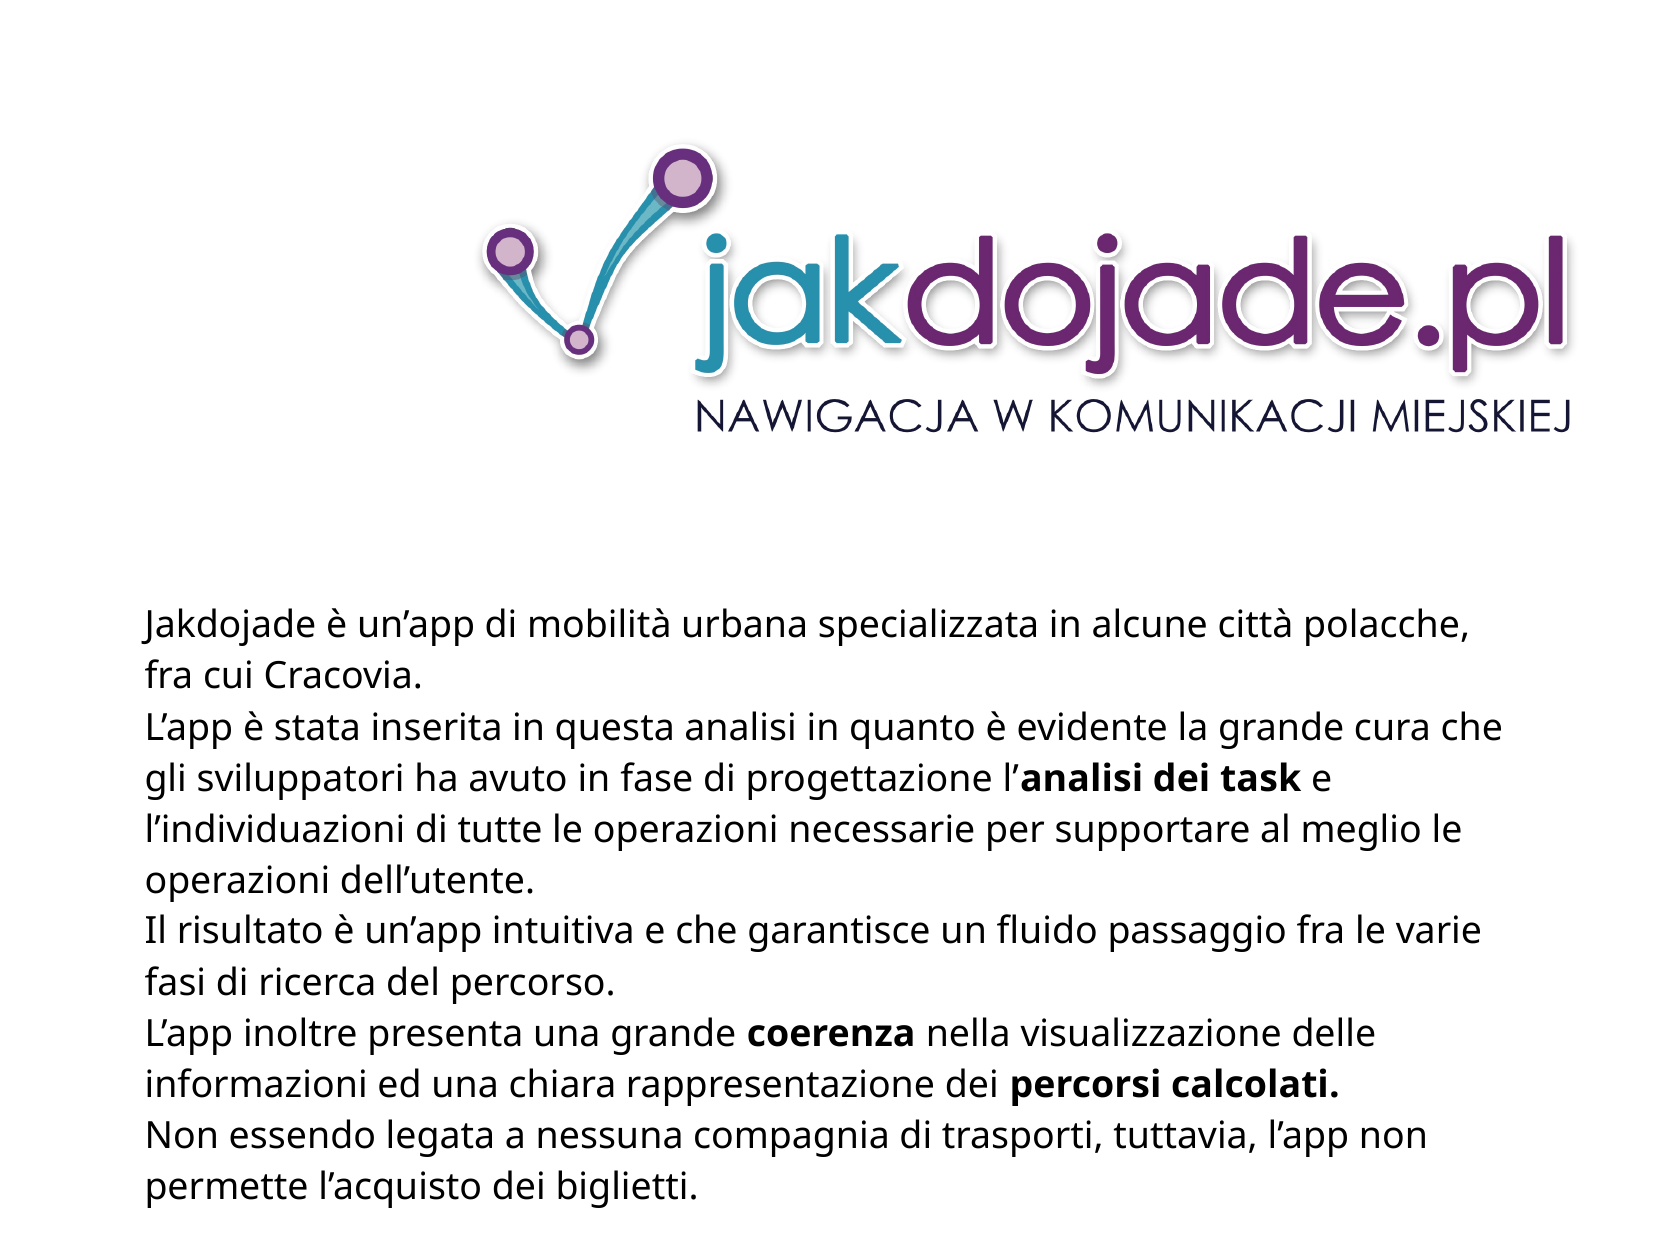

Jakdojade è un’app di mobilità urbana specializzata in alcune città polacche, fra cui Cracovia.
L’app è stata inserita in questa analisi in quanto è evidente la grande cura che gli sviluppatori ha avuto in fase di progettazione l’analisi dei task e l’individuazioni di tutte le operazioni necessarie per supportare al meglio le operazioni dell’utente.
Il risultato è un’app intuitiva e che garantisce un fluido passaggio fra le varie fasi di ricerca del percorso.
L’app inoltre presenta una grande coerenza nella visualizzazione delle informazioni ed una chiara rappresentazione dei percorsi calcolati.
Non essendo legata a nessuna compagnia di trasporti, tuttavia, l’app non permette l’acquisto dei biglietti.